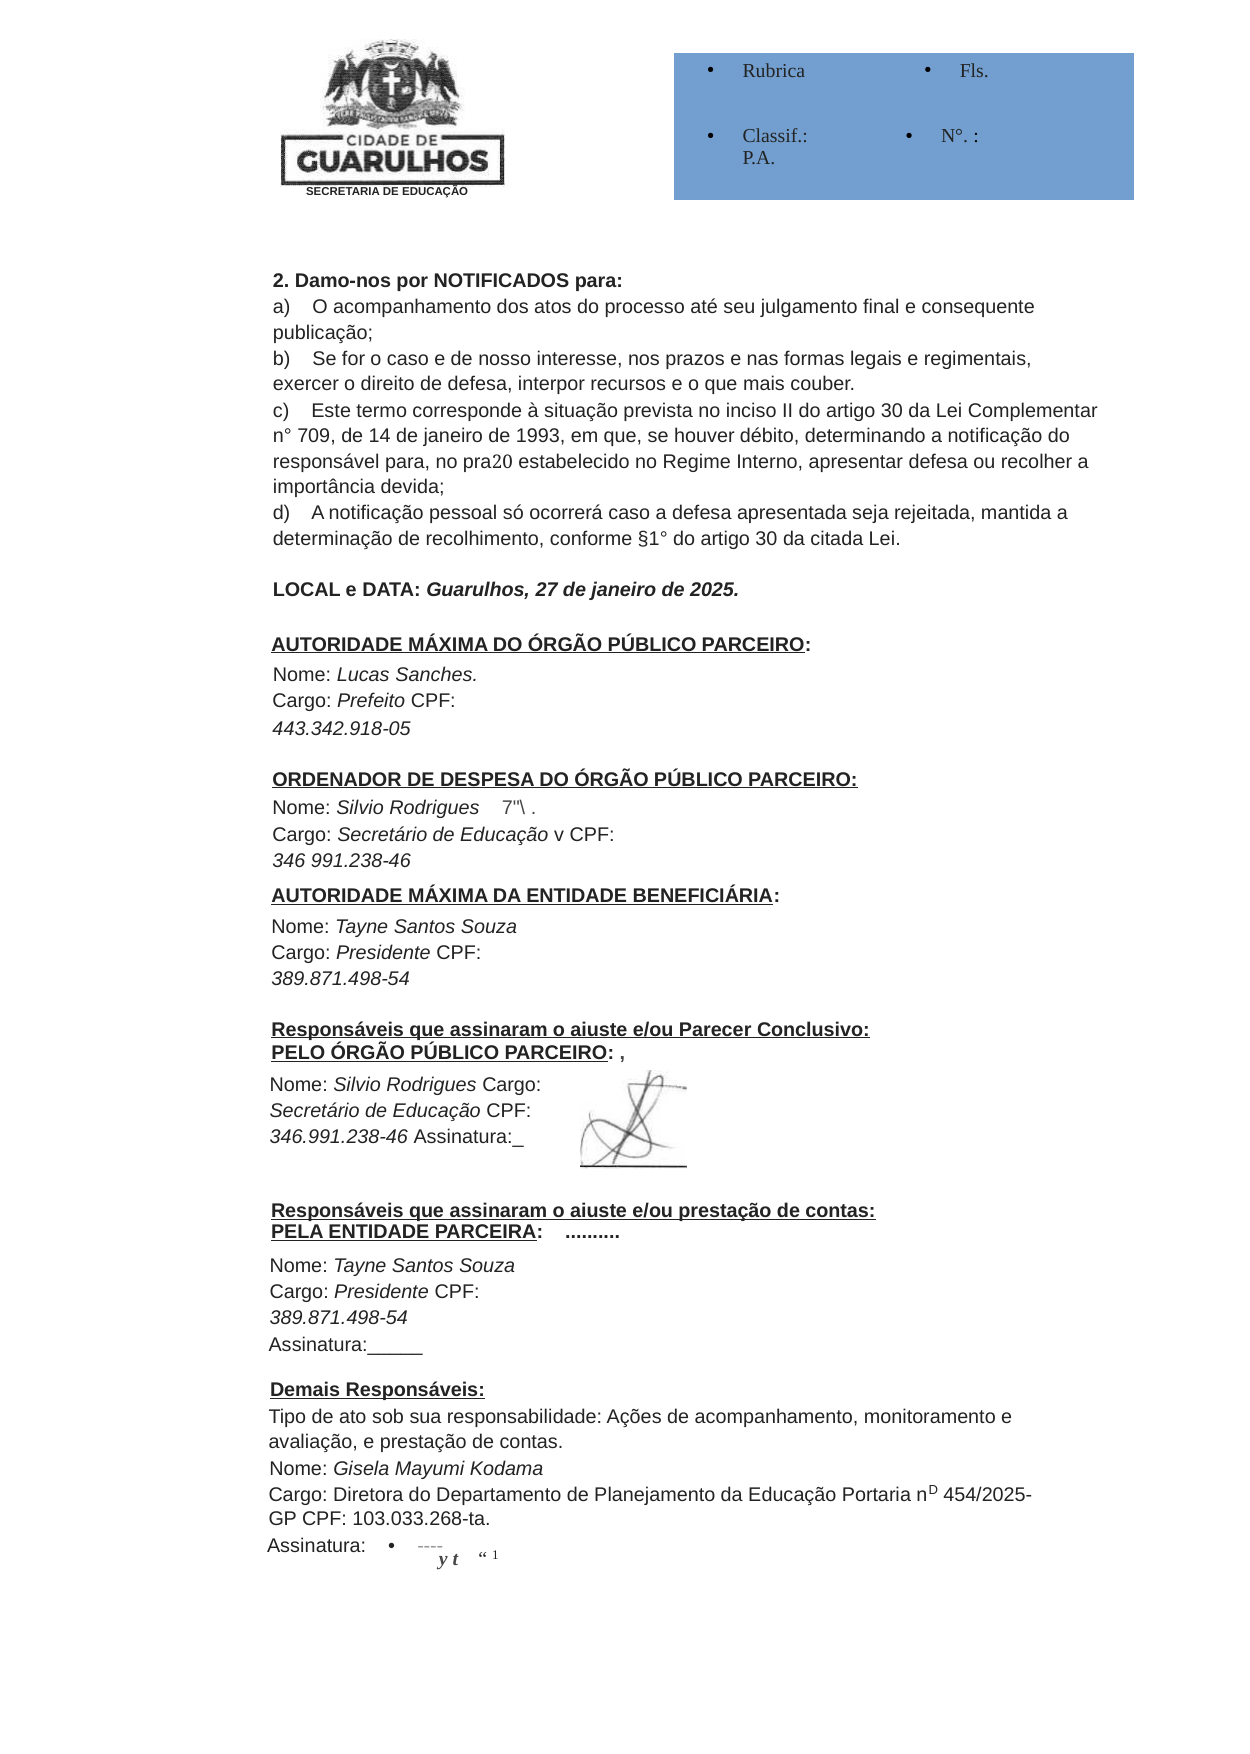

| Rubrica | Fls. |
| --- | --- |
| Classif.: P.A. | N°. : |
SECRETARIA DE EDUCAÇÃO
2. Damo-nos por NOTIFICADOS para:
a) O acompanhamento dos atos do processo até seu julgamento final e consequente publicação;
b) Se for o caso e de nosso interesse, nos prazos e nas formas legais e regimentais, exercer o direito de defesa, interpor recursos e o que mais couber.
c) Este termo corresponde à situação prevista no inciso II do artigo 30 da Lei Complementar n° 709, de 14 de janeiro de 1993, em que, se houver débito, determinando a notificação do responsável para, no pra20 estabelecido no Regime Interno, apresentar defesa ou recolher a importância devida;
d) A notificação pessoal só ocorrerá caso a defesa apresentada seja rejeitada, mantida a determinação de recolhimento, conforme §1° do artigo 30 da citada Lei.
LOCAL e DATA: Guarulhos, 27 de janeiro de 2025.
AUTORIDADE MÁXIMA DO ÓRGÃO PÚBLICO PARCEIRO:
Nome: Lucas Sanches.
Cargo: Prefeito CPF: 443.342.918-05
ORDENADOR DE DESPESA DO ÓRGÃO PÚBLICO PARCEIRO:
Nome: Silvio Rodrigues 7"\ .
Cargo: Secretário de Educação v CPF: 346 991.238-46
AUTORIDADE MÁXIMA DA ENTIDADE BENEFICIÁRIA:
Nome: Tayne Santos Souza Cargo: Presidente CPF: 389.871.498-54
Responsáveis que assinaram o aiuste e/ou Parecer Conclusivo:
PELO ÓRGÃO PÚBLICO PARCEIRO: ,
Nome: Silvio Rodrigues Cargo: Secretário de Educação CPF: 346.991.238-46 Assinatura:_
Responsáveis que assinaram o aiuste e/ou prestação de contas:
PELA ENTIDADE PARCEIRA: ..........
Nome: Tayne Santos Souza Cargo: Presidente CPF: 389.871.498-54
Assinatura:_____
Demais Responsáveis:
Tipo de ato sob sua responsabilidade: Ações de acompanhamento, monitoramento e avaliação, e prestação de contas.
Nome: Gisela Mayumi Kodama
Cargo: Diretora do Departamento de Planejamento da Educação Portaria nD 454/2025-GP CPF: 103.033.268-ta.
Assinatura: • ----
y t “ 1